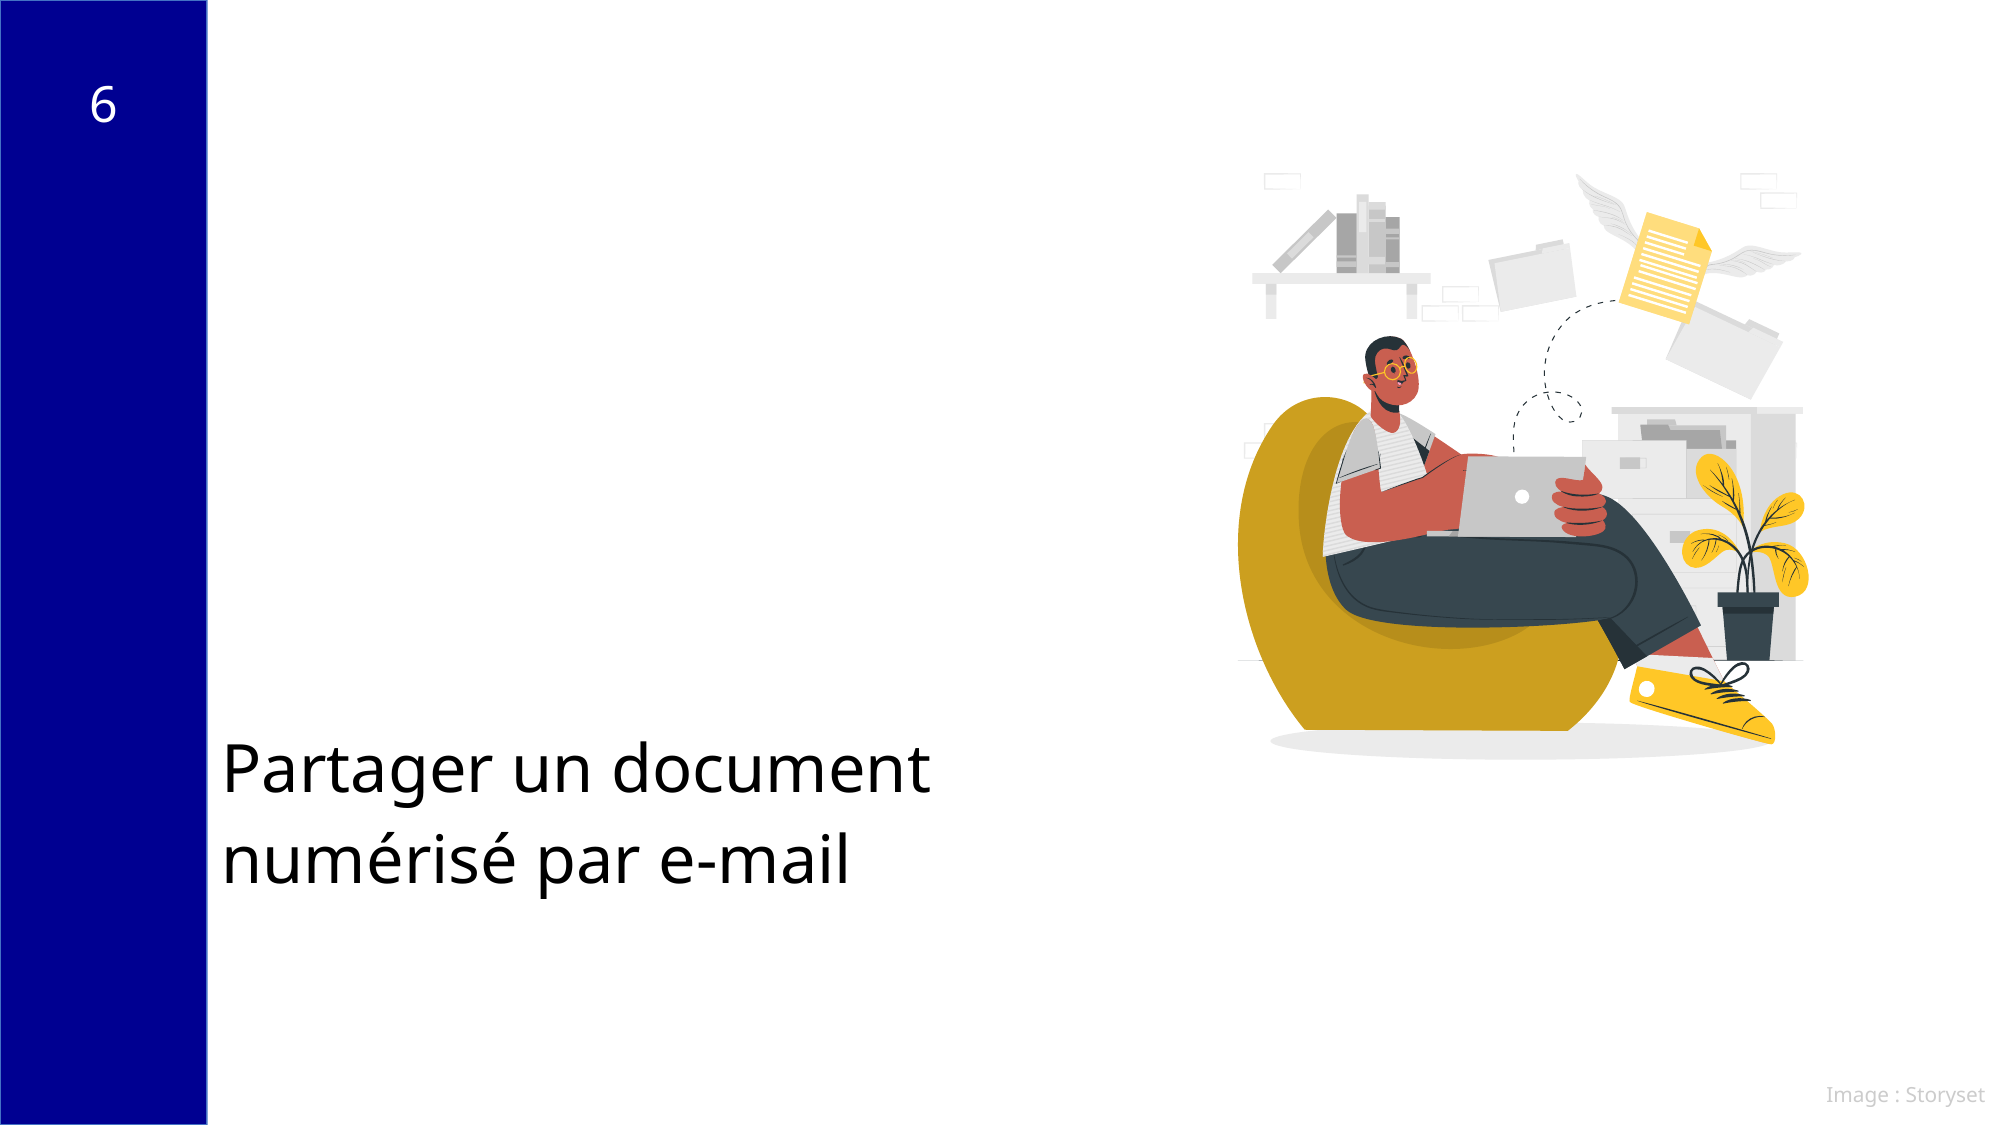

6
Partager un document
numérisé par e-mail
Image : Storyset